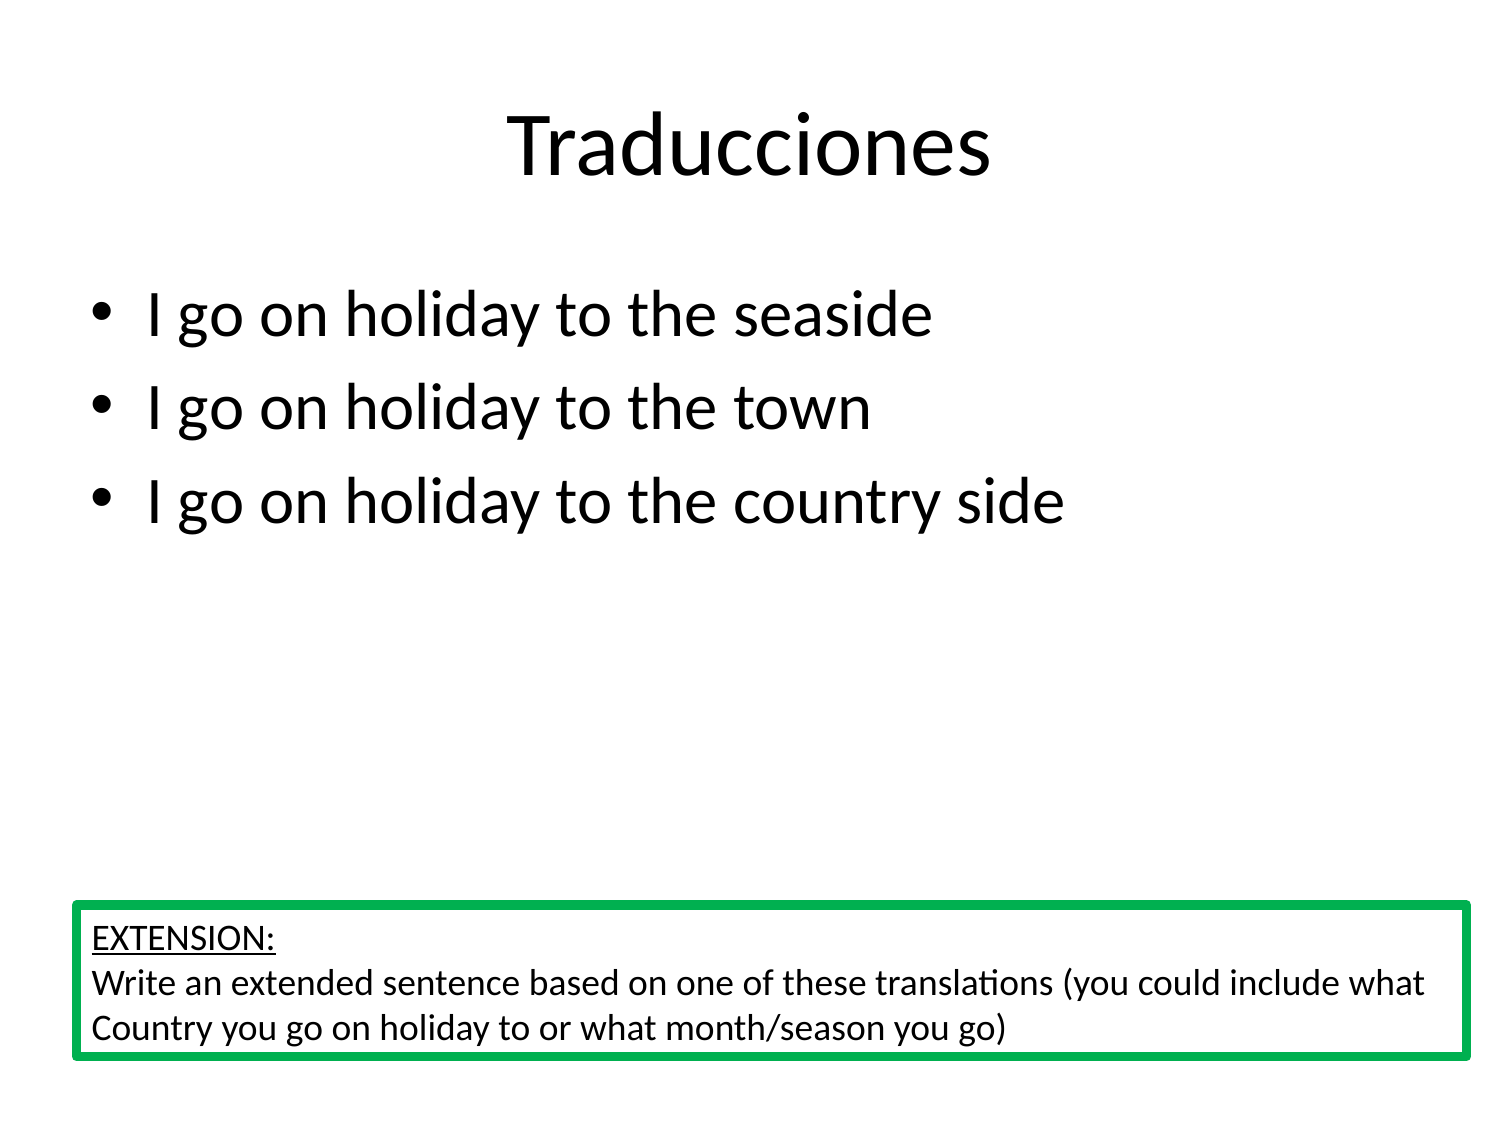

# Traducciones
I go on holiday to the seaside
I go on holiday to the town
I go on holiday to the country side
EXTENSION:
Write an extended sentence based on one of these translations (you could include what
Country you go on holiday to or what month/season you go)